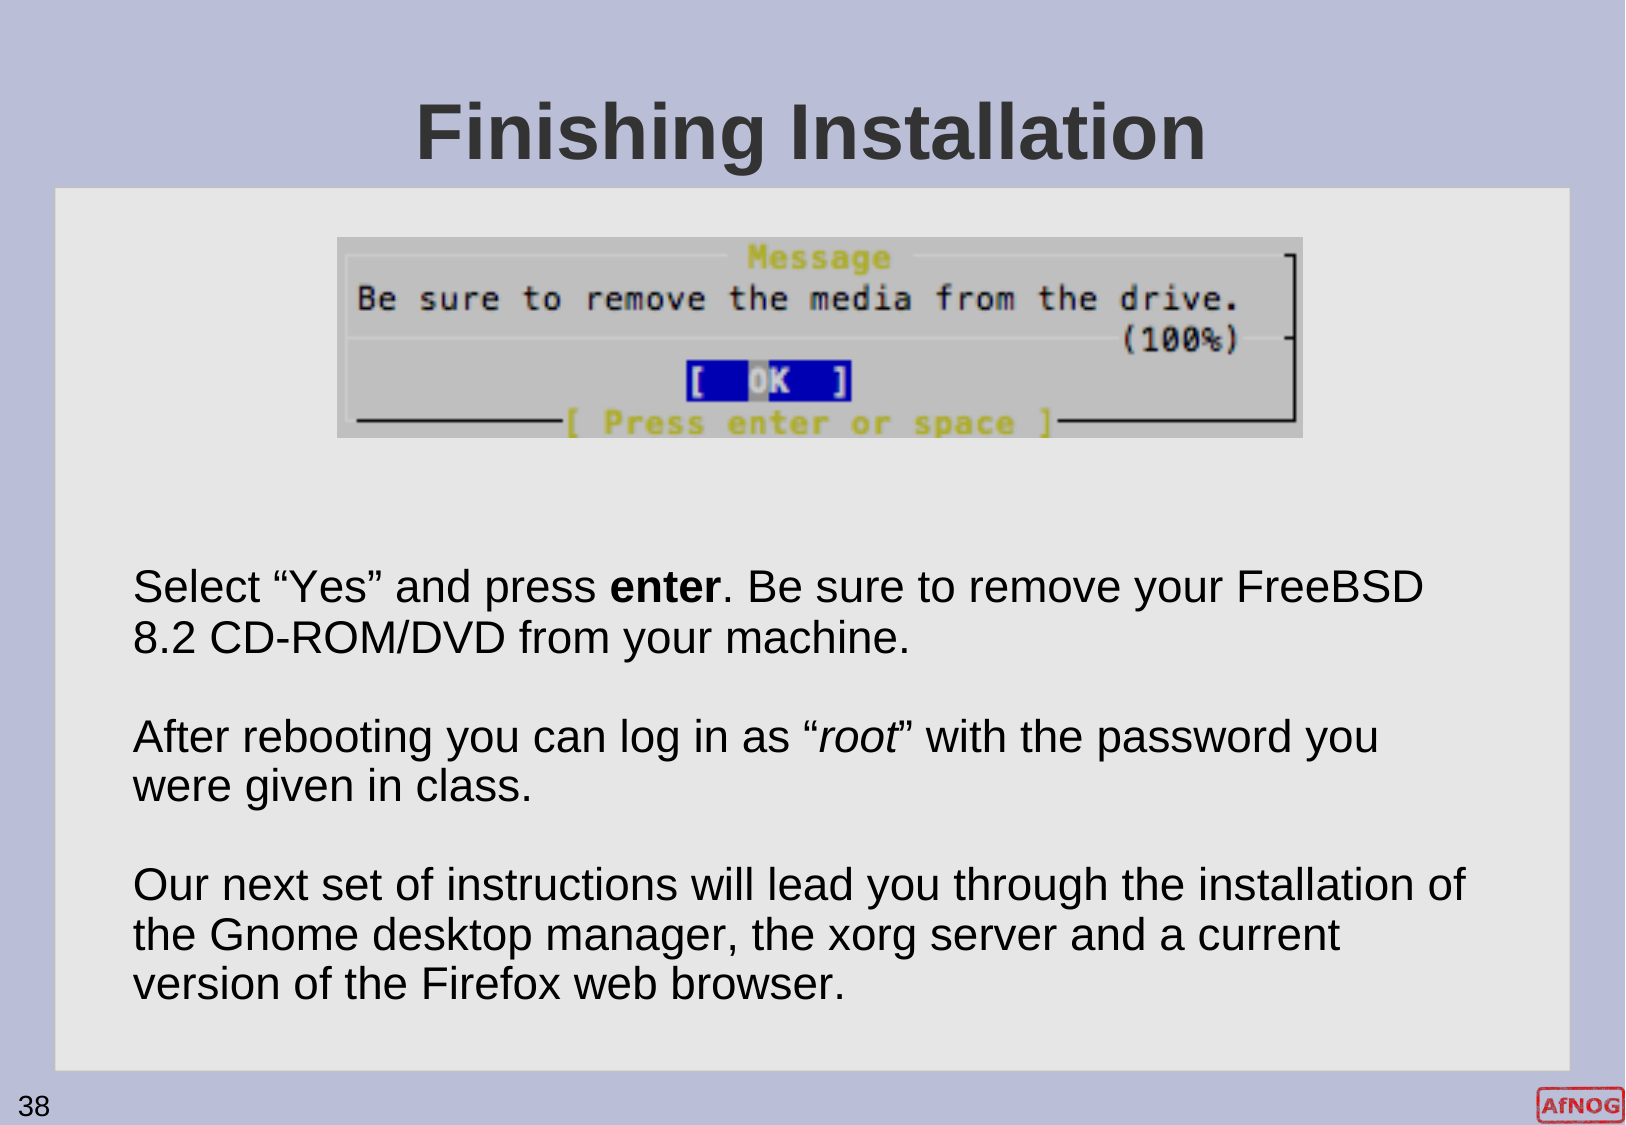

Finishing Installation
Select “Yes” and press enter. Be sure to remove your FreeBSD 8.2 CD-ROM/DVD from your machine.
After rebooting you can log in as “root” with the password you were given in class.
Our next set of instructions will lead you through the installation of the Gnome desktop manager, the xorg server and a current version of the Firefox web browser.